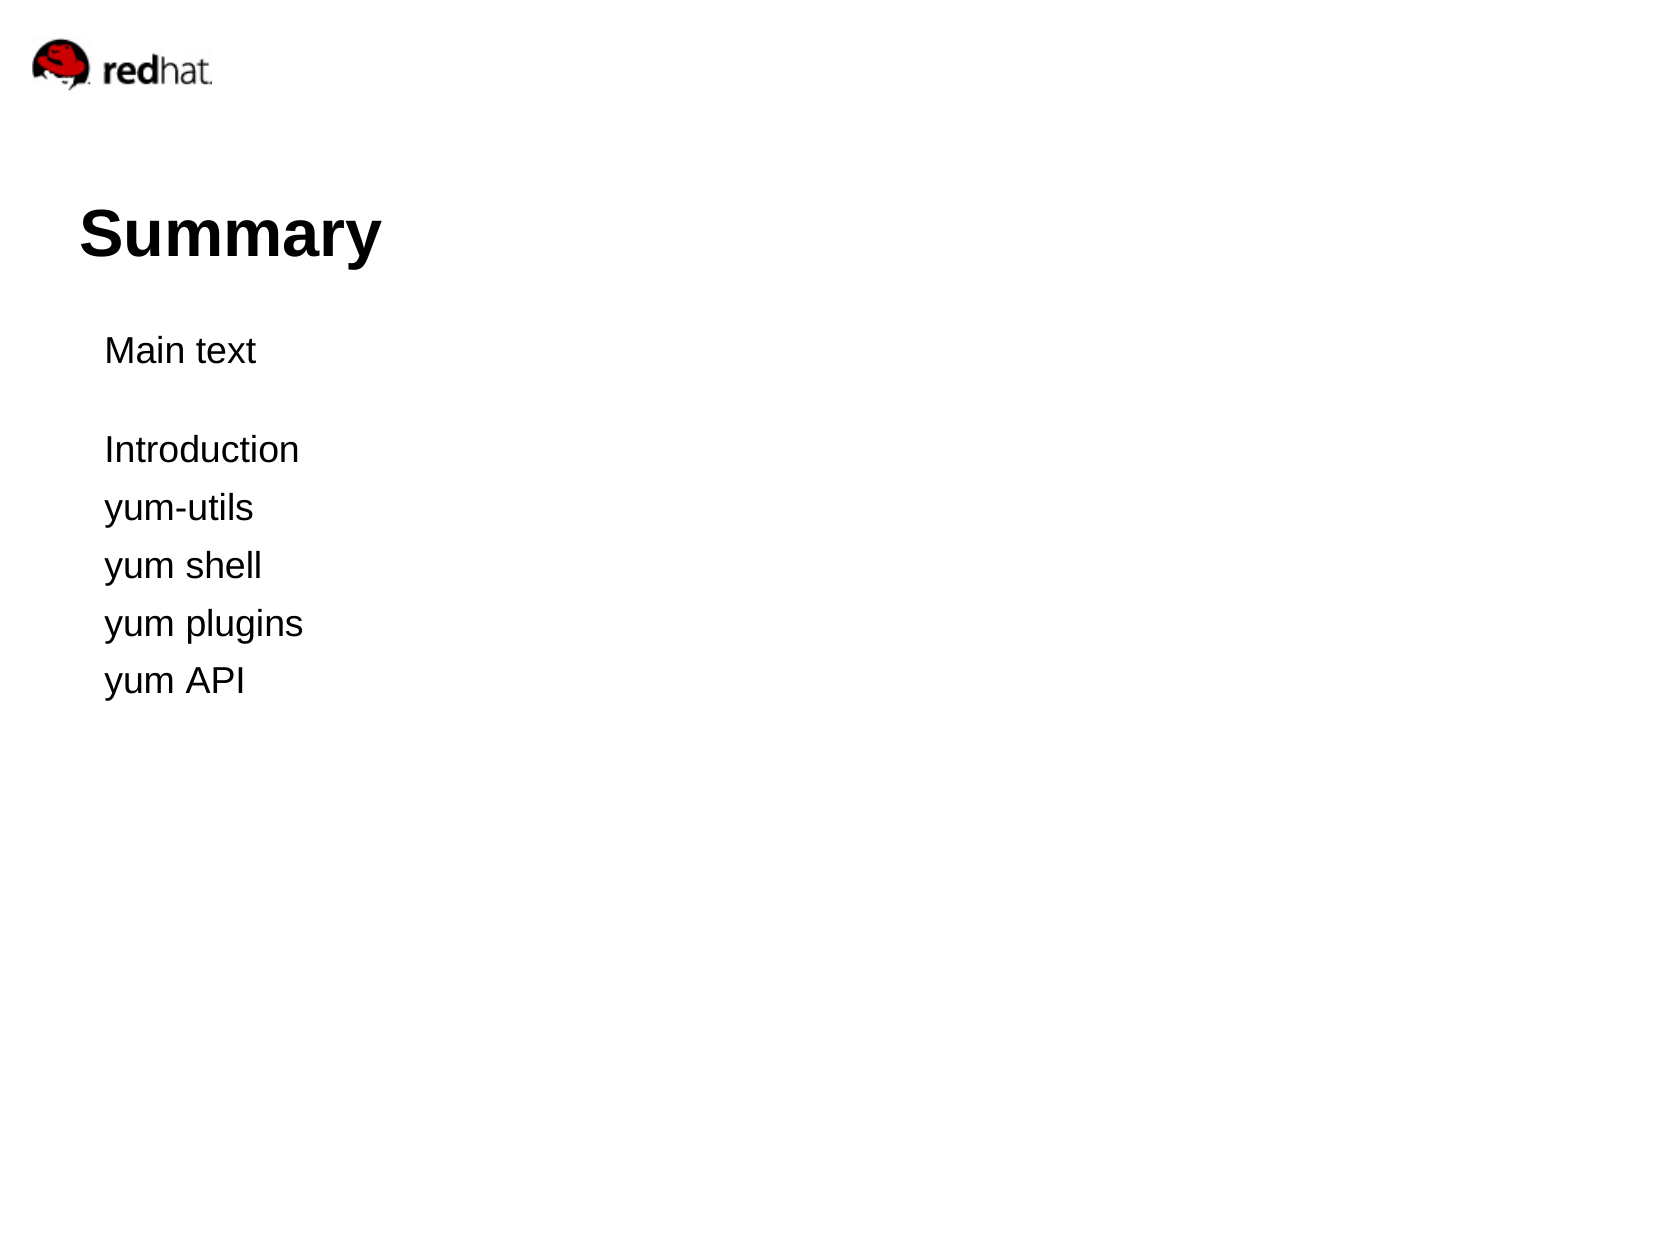

# Summary
Main text
Introduction
yum-utils
yum shell
yum plugins
yum API